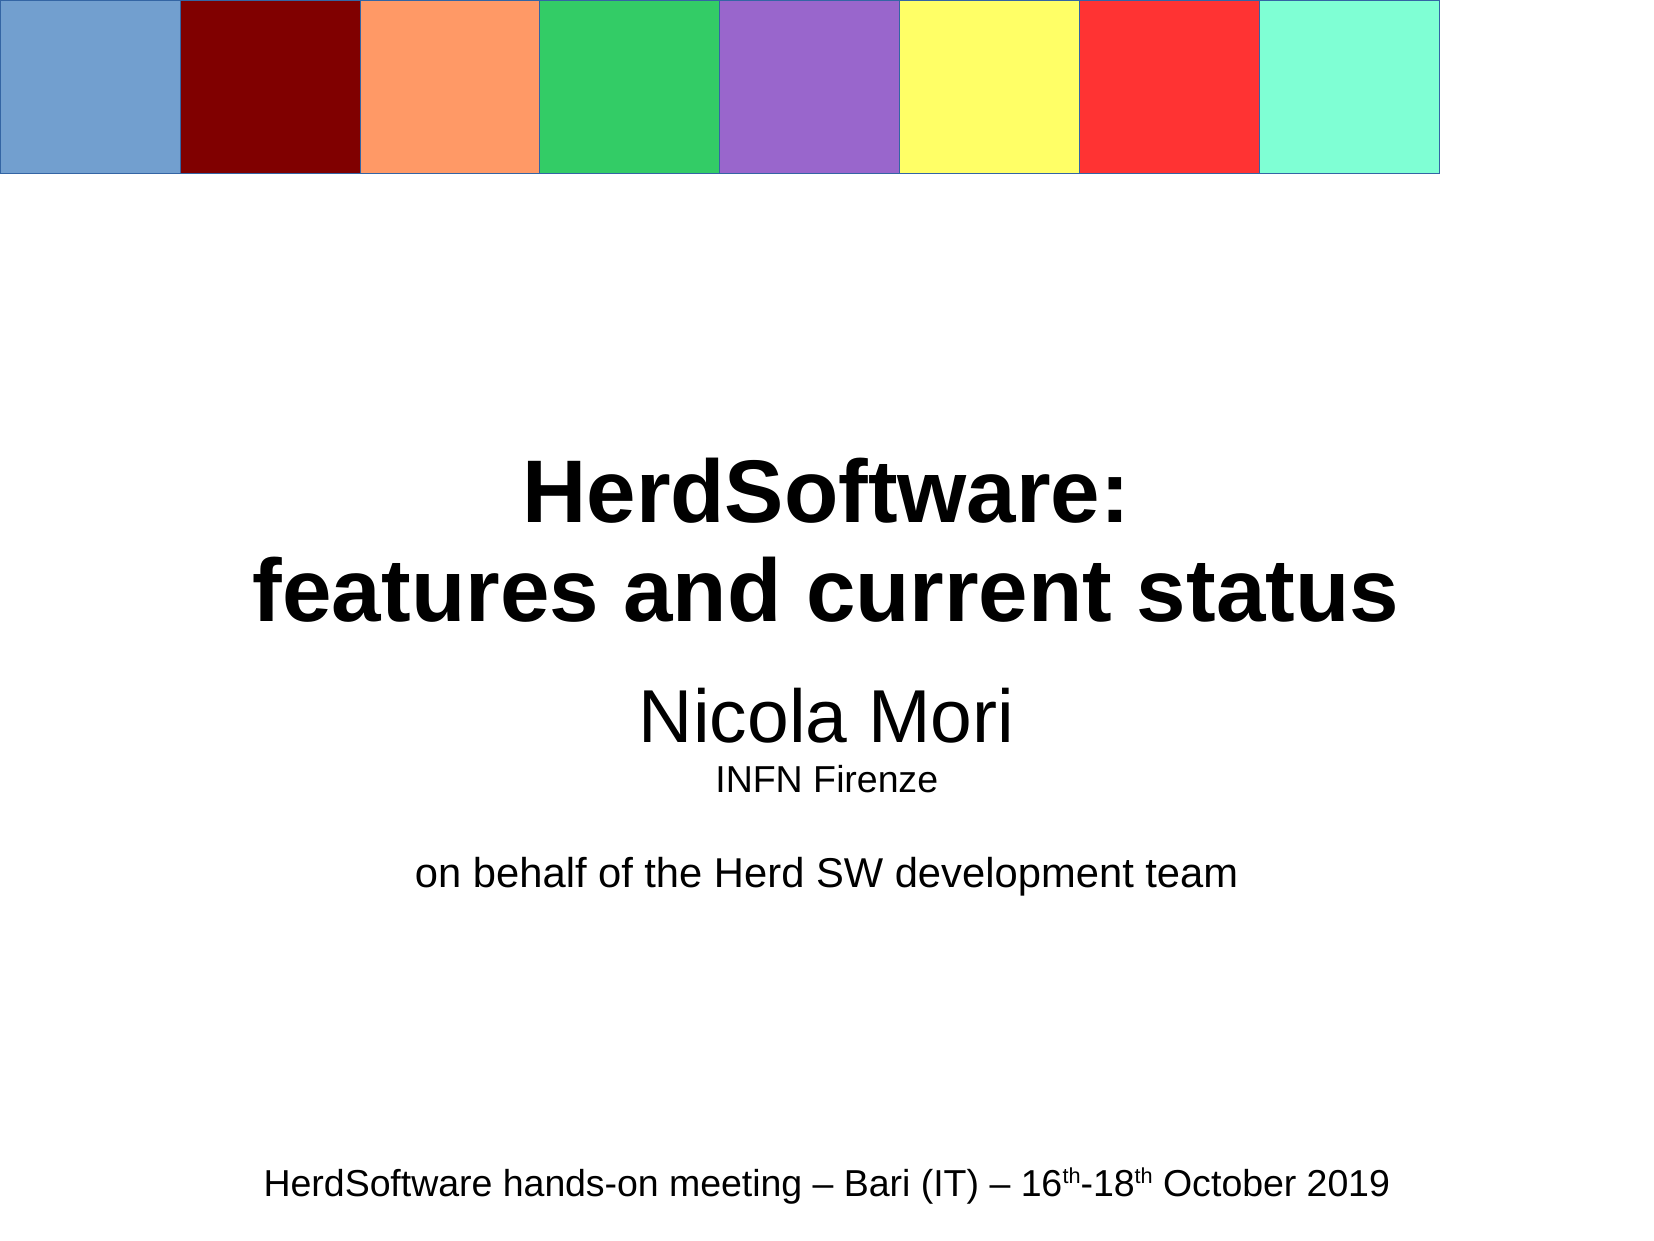

HerdSoftware:
features and current status
Nicola Mori
INFN Firenze
on behalf of the Herd SW development team
HerdSoftware hands-on meeting – Bari (IT) – 16th-18th October 2019